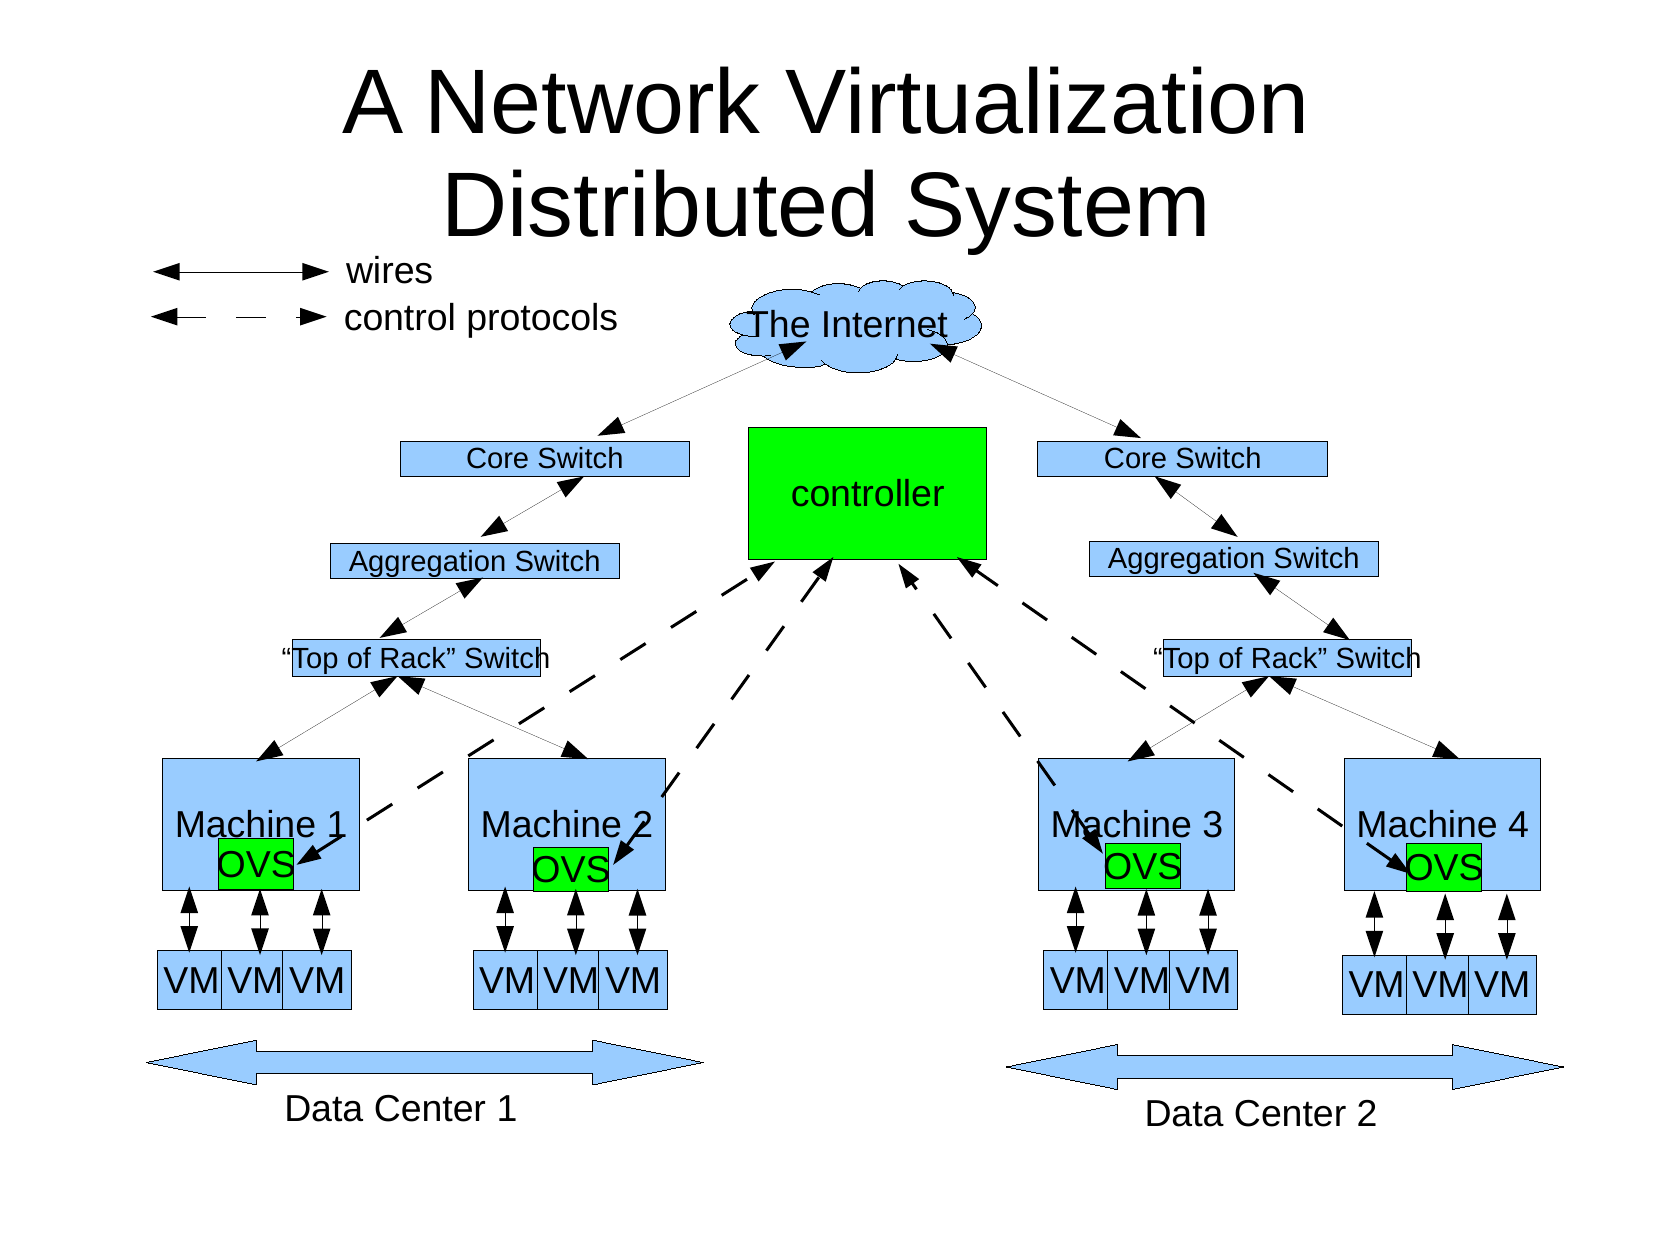

# A Network Virtualization Distributed System
wires
The Internet
control protocols
controller
Core Switch
Core Switch
Aggregation Switch
Aggregation Switch
“Top of Rack” Switch
“Top of Rack” Switch
Machine 1
Machine 3
Machine 2
Machine 4
OVS
OVS
OVS
OVS
VM
VM
VM
VM
VM
VM
VM
VM
VM
VM
VM
VM
Data Center 1
Data Center 2